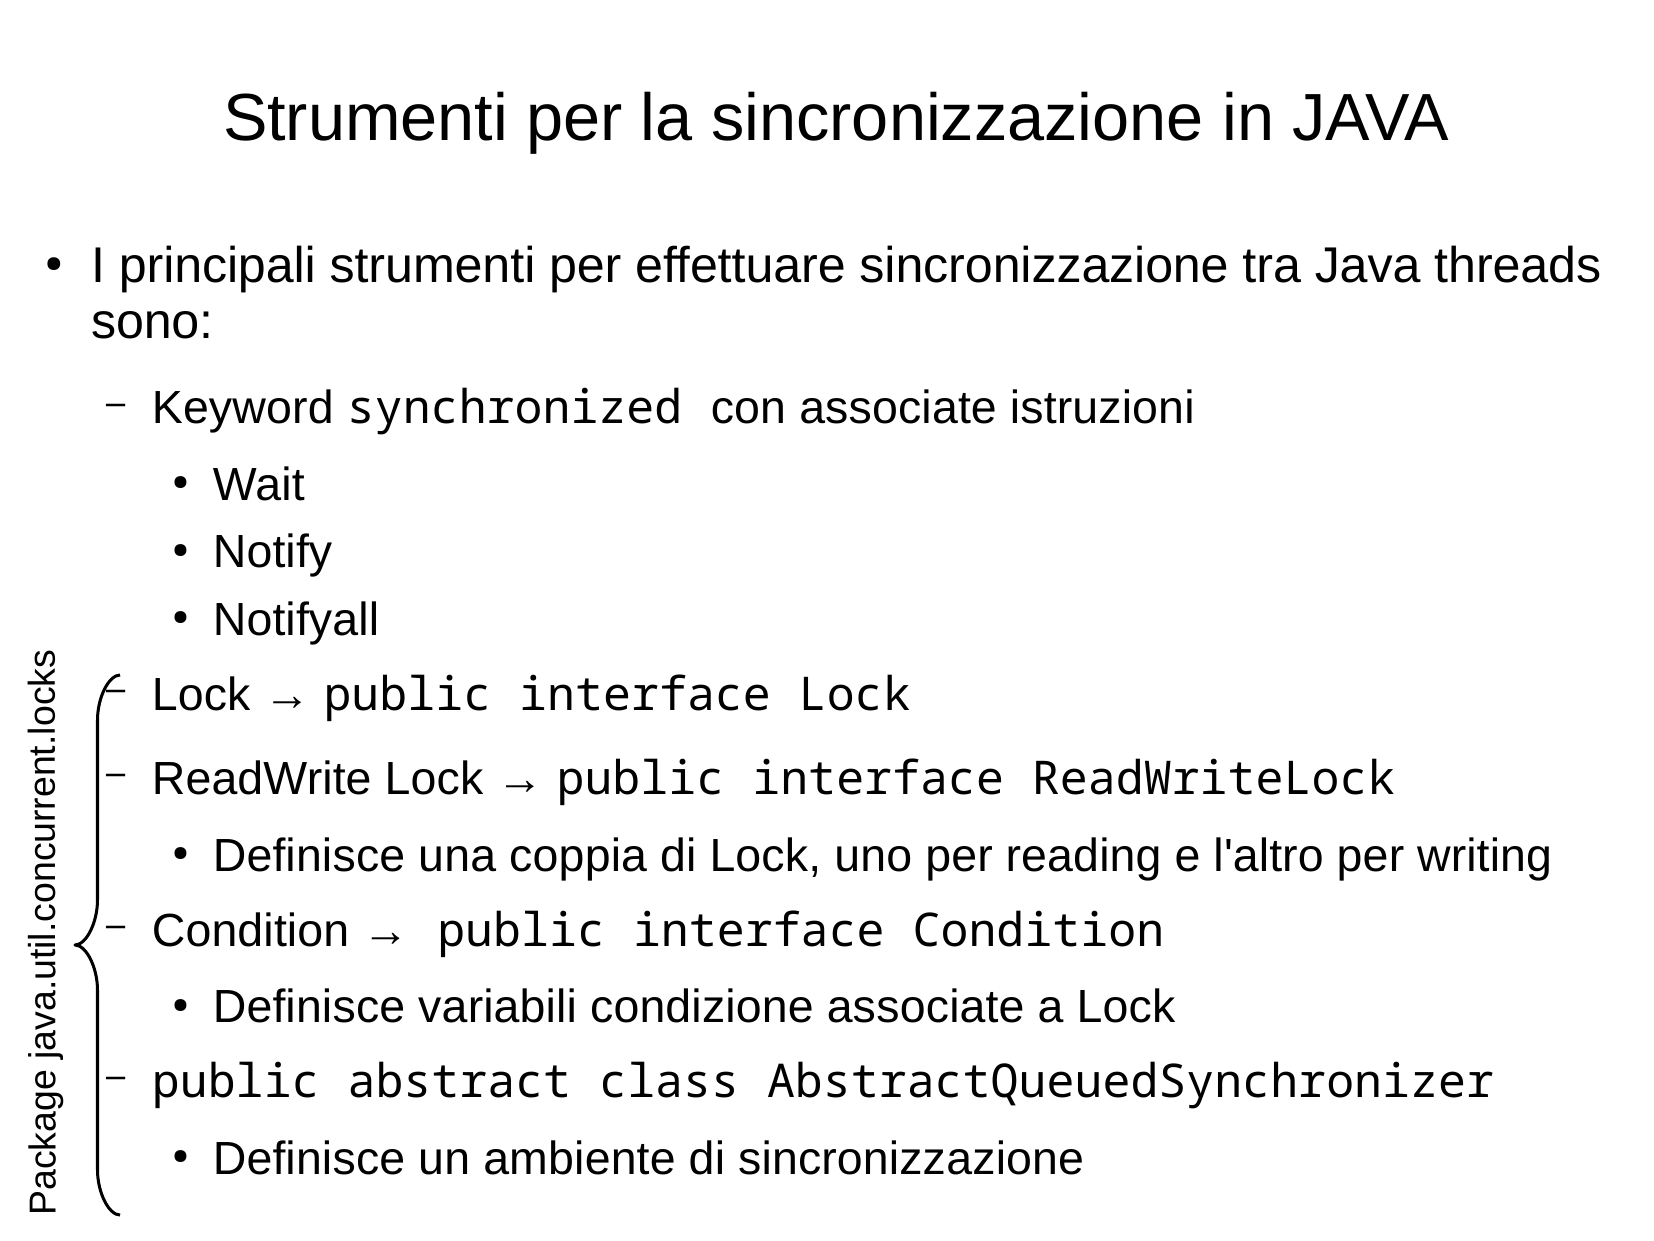

# Strumenti per la sincronizzazione in JAVA
I principali strumenti per effettuare sincronizzazione tra Java threads sono:
Keyword synchronized con associate istruzioni
Wait
Notify
Notifyall
Lock → public interface Lock
ReadWrite Lock → public interface ReadWriteLock
Definisce una coppia di Lock, uno per reading e l'altro per writing
Condition → public interface Condition
Definisce variabili condizione associate a Lock
public abstract class AbstractQueuedSynchronizer
Definisce un ambiente di sincronizzazione
Package java.util.concurrent.locks